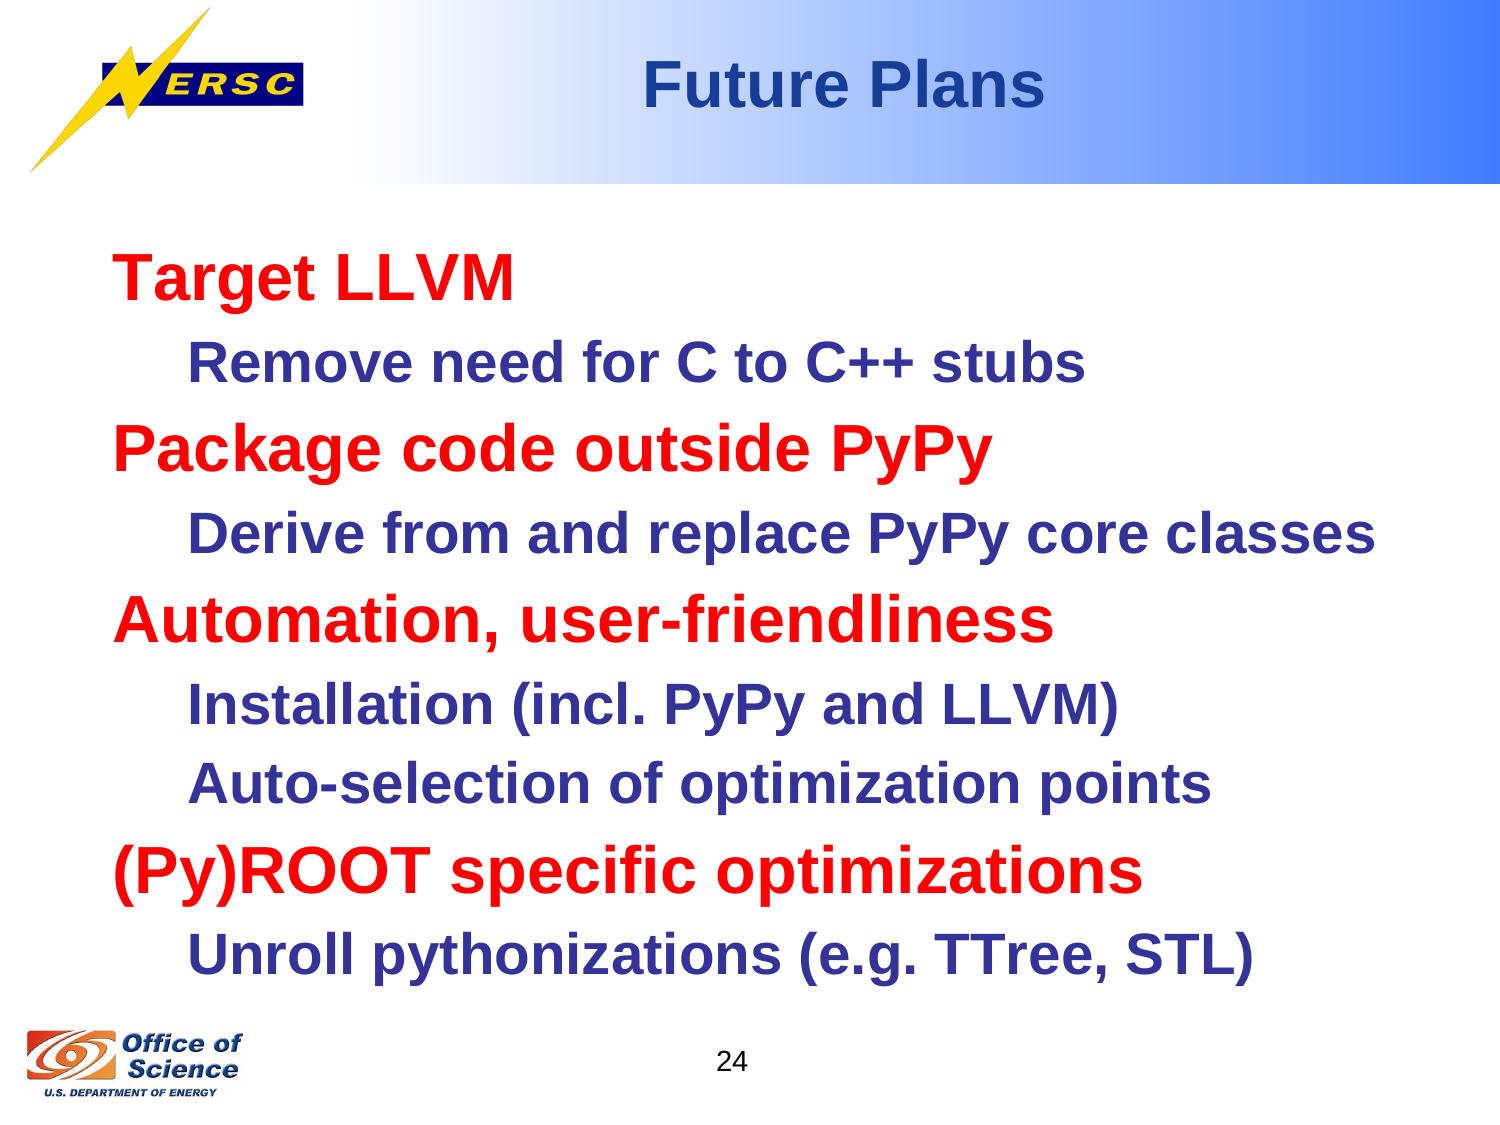

# Future Plans
Target LLVM
Remove need for C to C++ stubs
Package code outside PyPy
Derive from and replace PyPy core classes
Automation, user-friendliness
Installation (incl. PyPy and LLVM)
Auto-selection of optimization points
(Py)ROOT specific optimizations
Unroll pythonizations (e.g. TTree, STL)